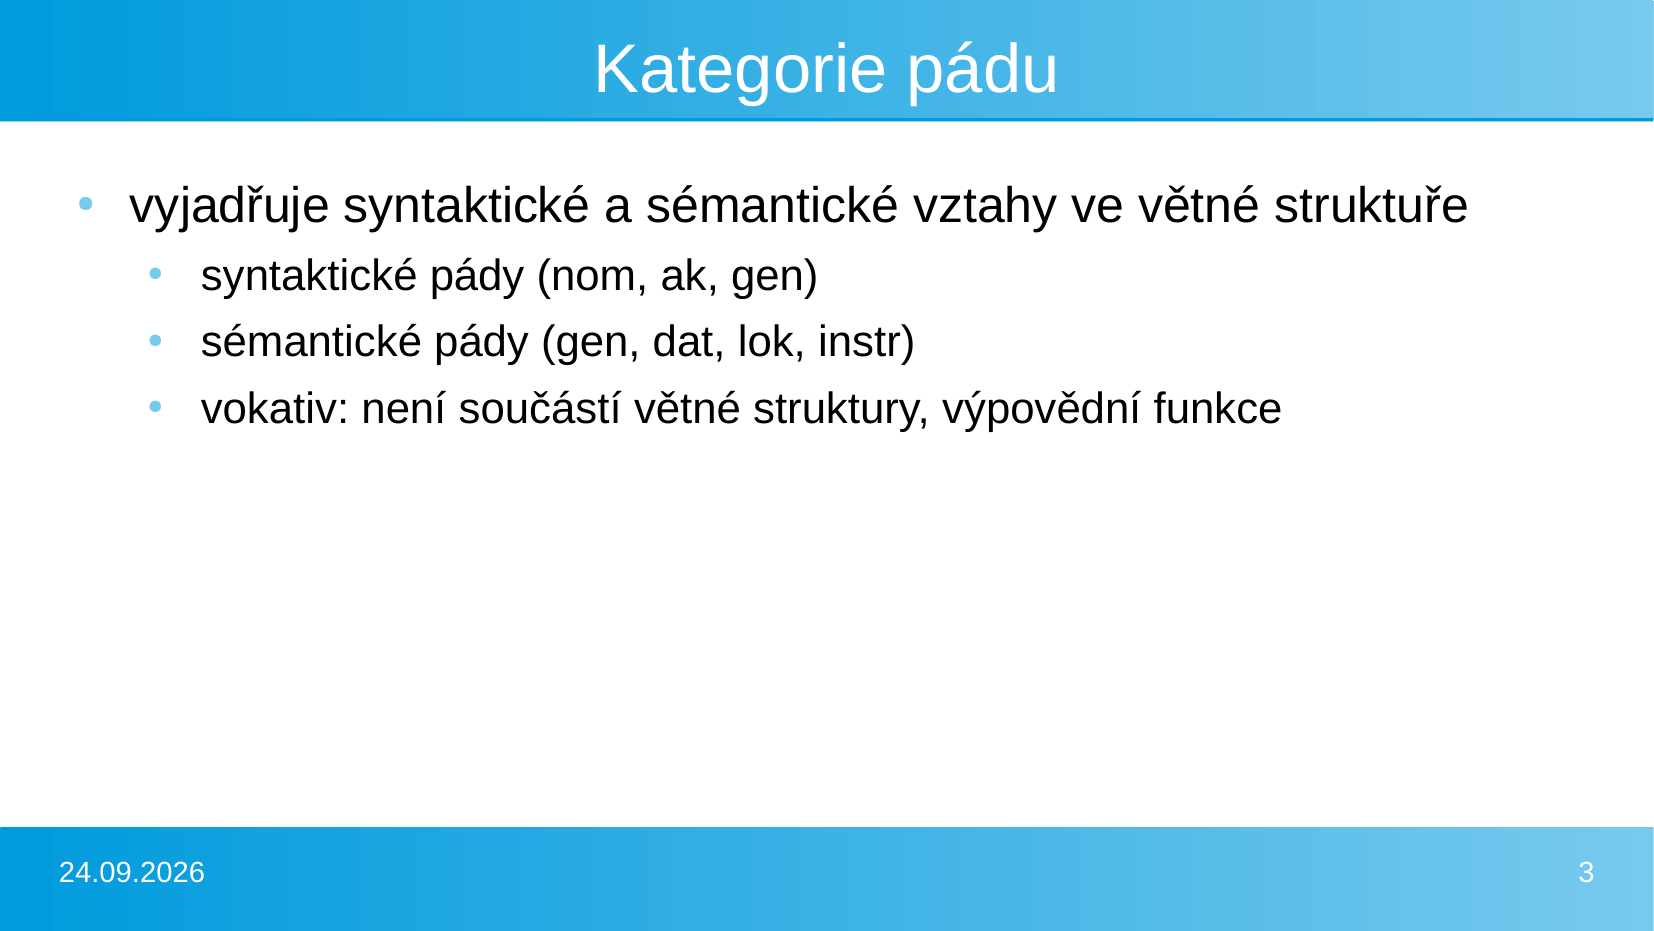

# Kategorie pádu
vyjadřuje syntaktické a sémantické vztahy ve větné struktuře
syntaktické pády (nom, ak, gen)
sémantické pády (gen, dat, lok, instr)
vokativ: není součástí větné struktury, výpovědní funkce
3